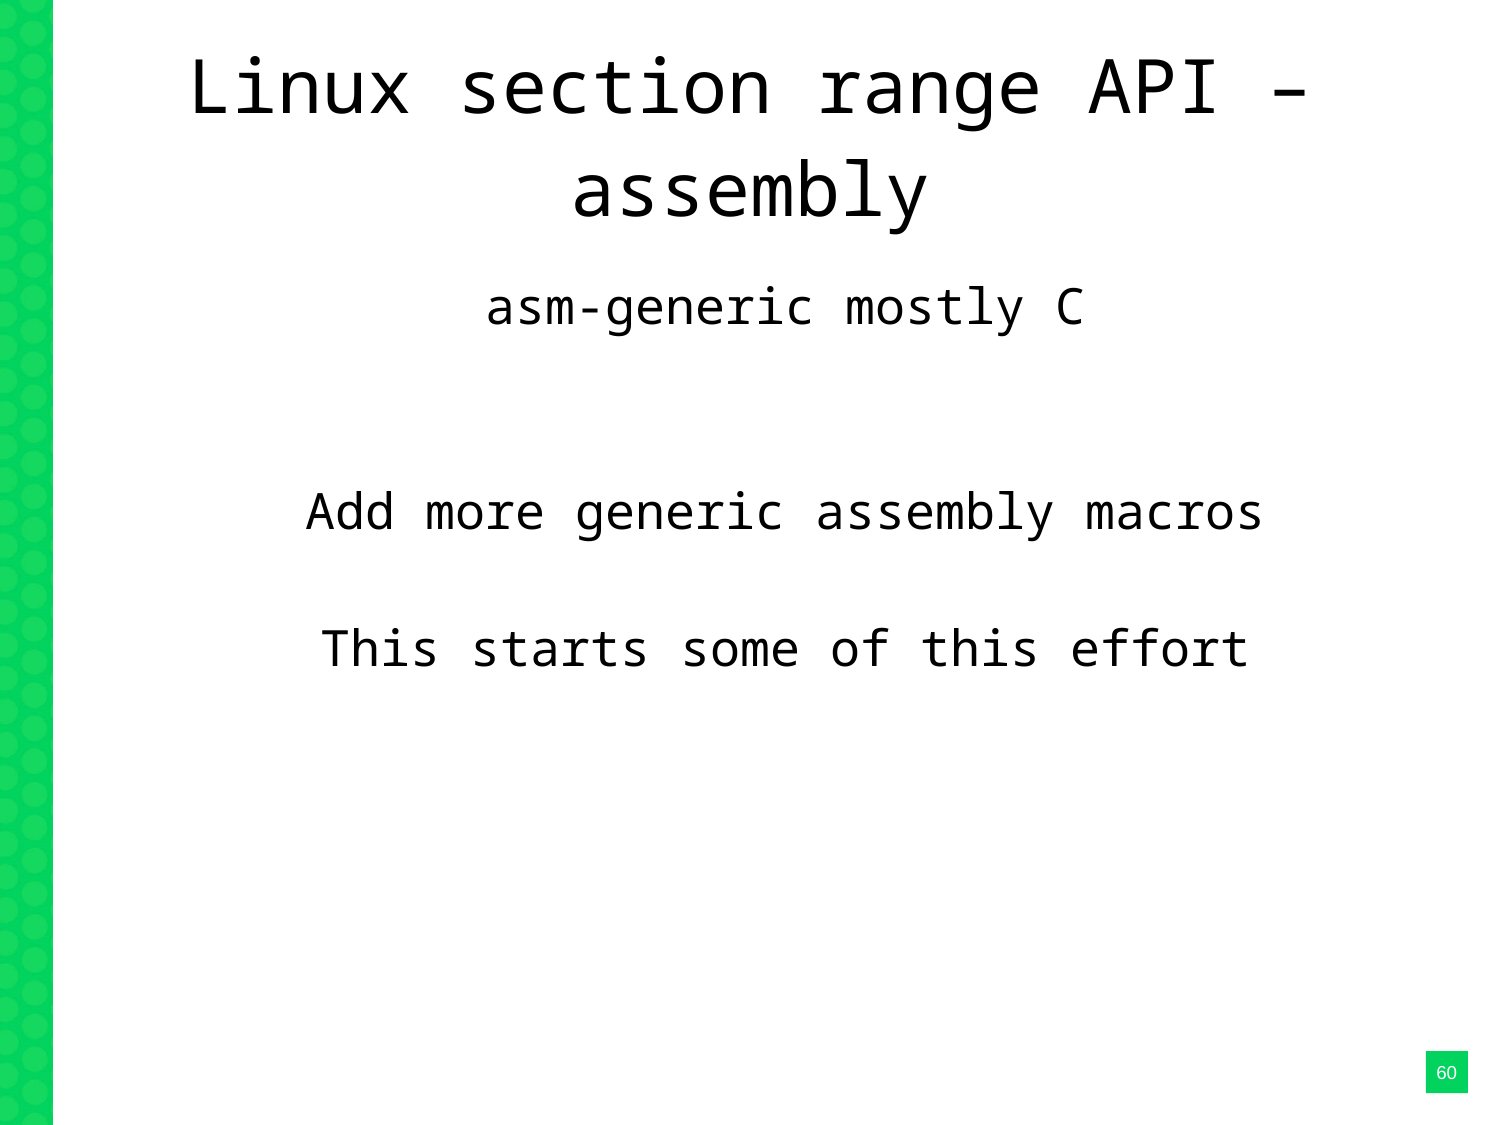

# Linux section range API – assembly
asm-generic mostly C
Add more generic assembly macros
This starts some of this effort